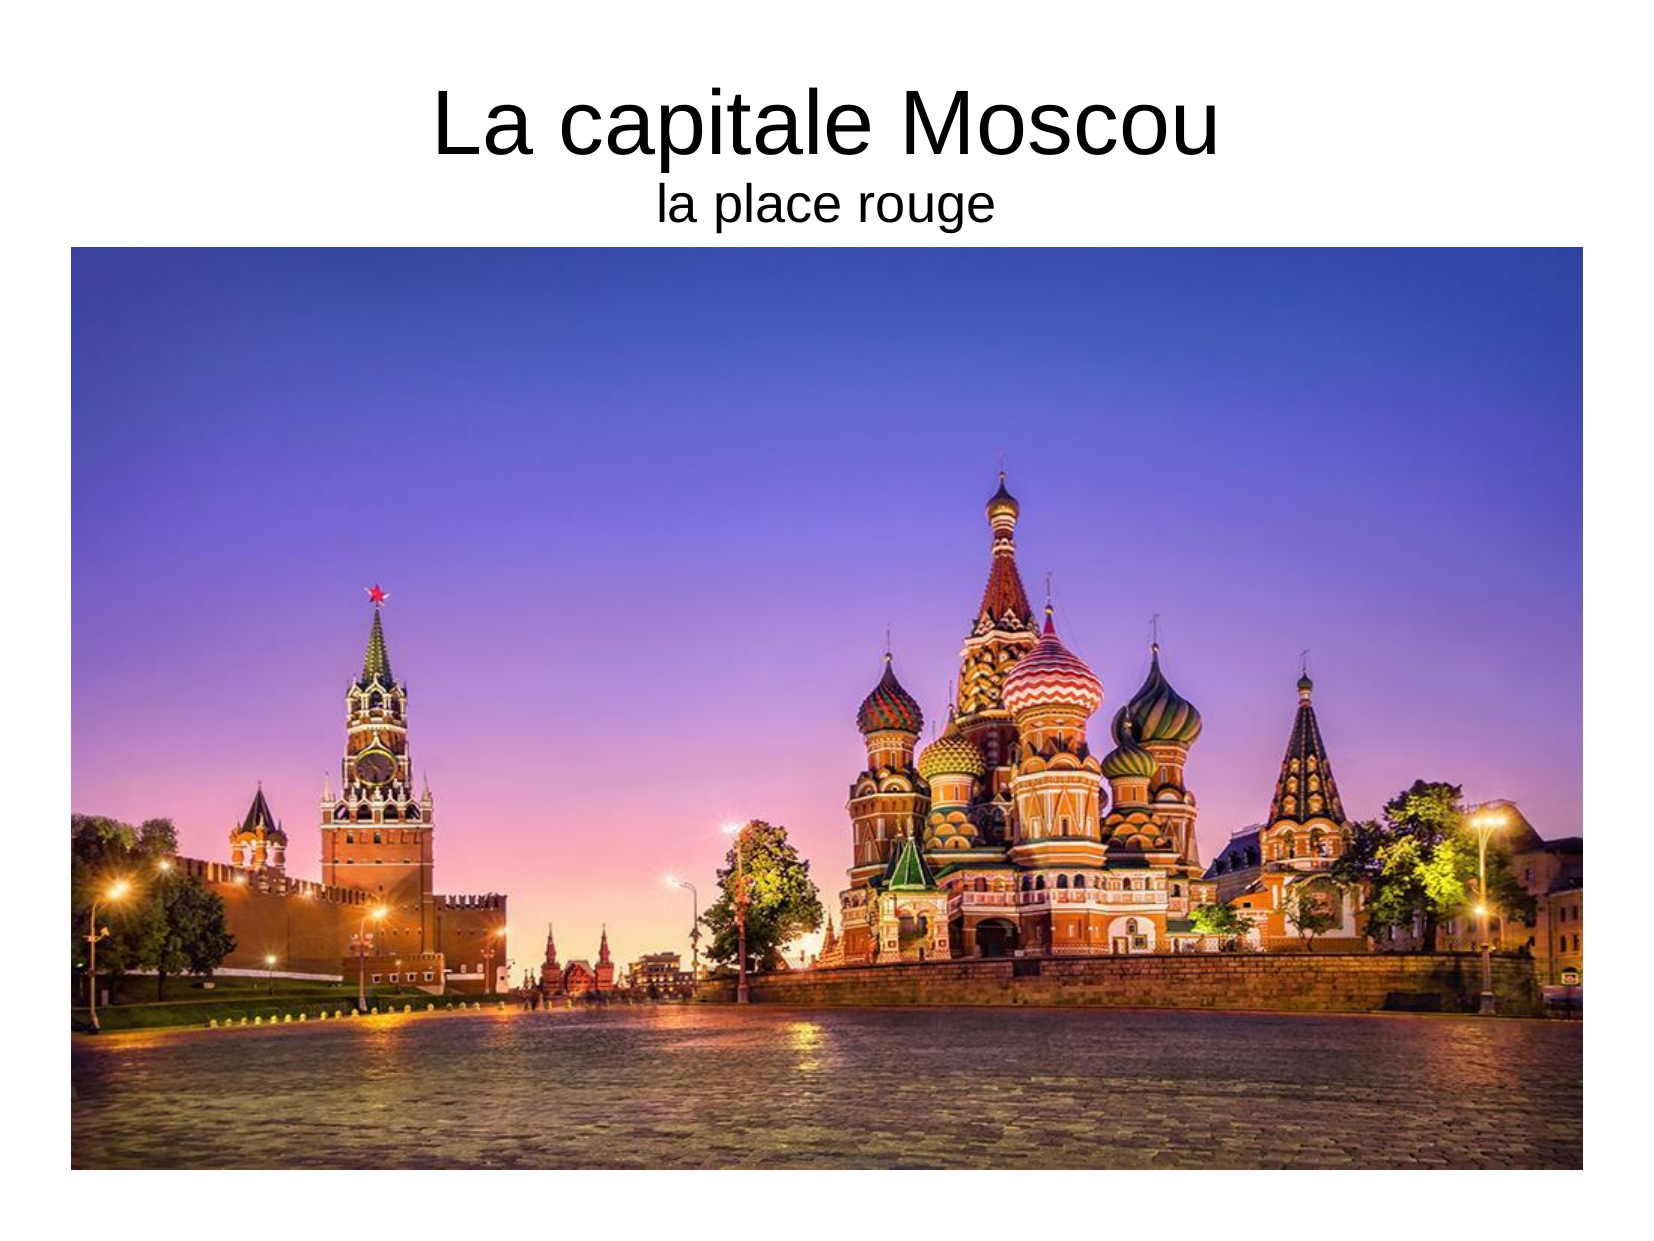

# La capitale Moscou la place rouge